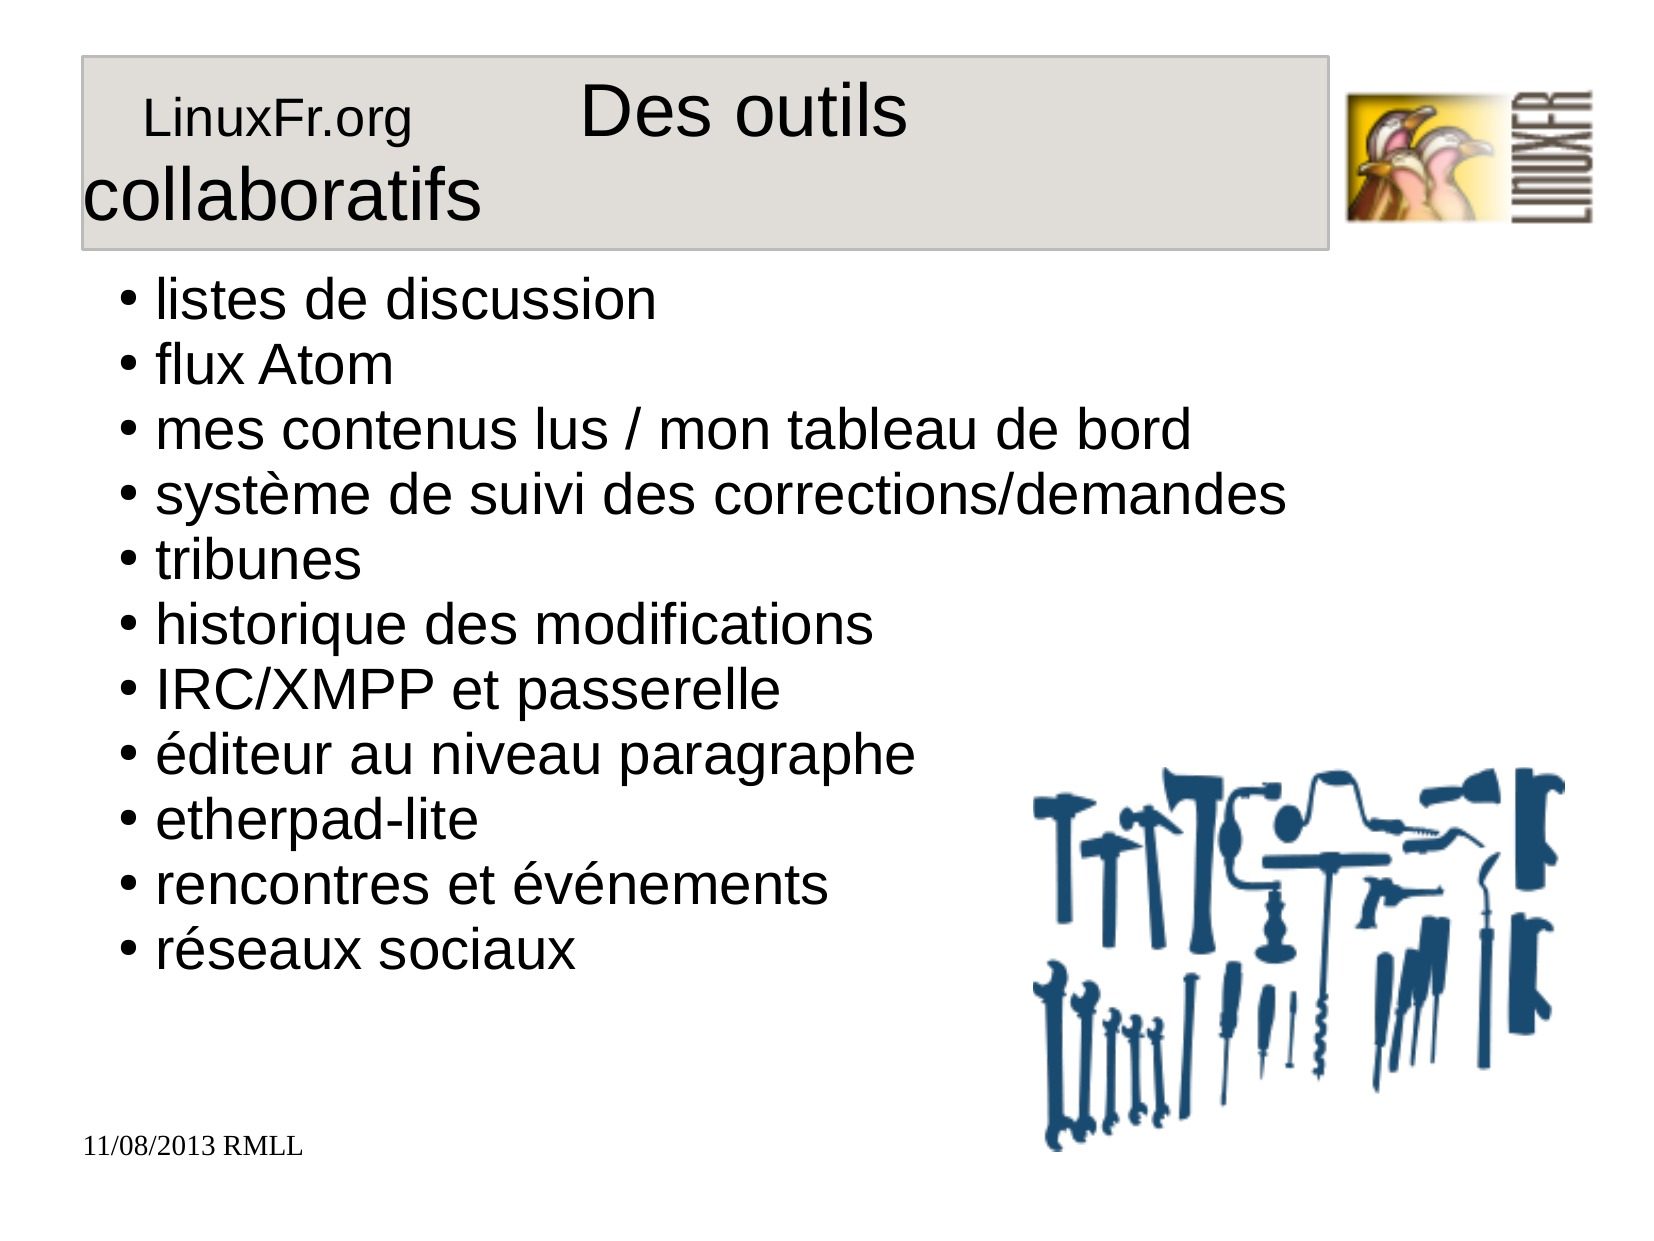

# LinuxFr.org Des outils collaboratifs
 listes de discussion
 flux Atom
 mes contenus lus / mon tableau de bord
 système de suivi des corrections/demandes
 tribunes
 historique des modifications
 IRC/XMPP et passerelle
 éditeur au niveau paragraphe
 etherpad-lite
 rencontres et événements
 réseaux sociaux